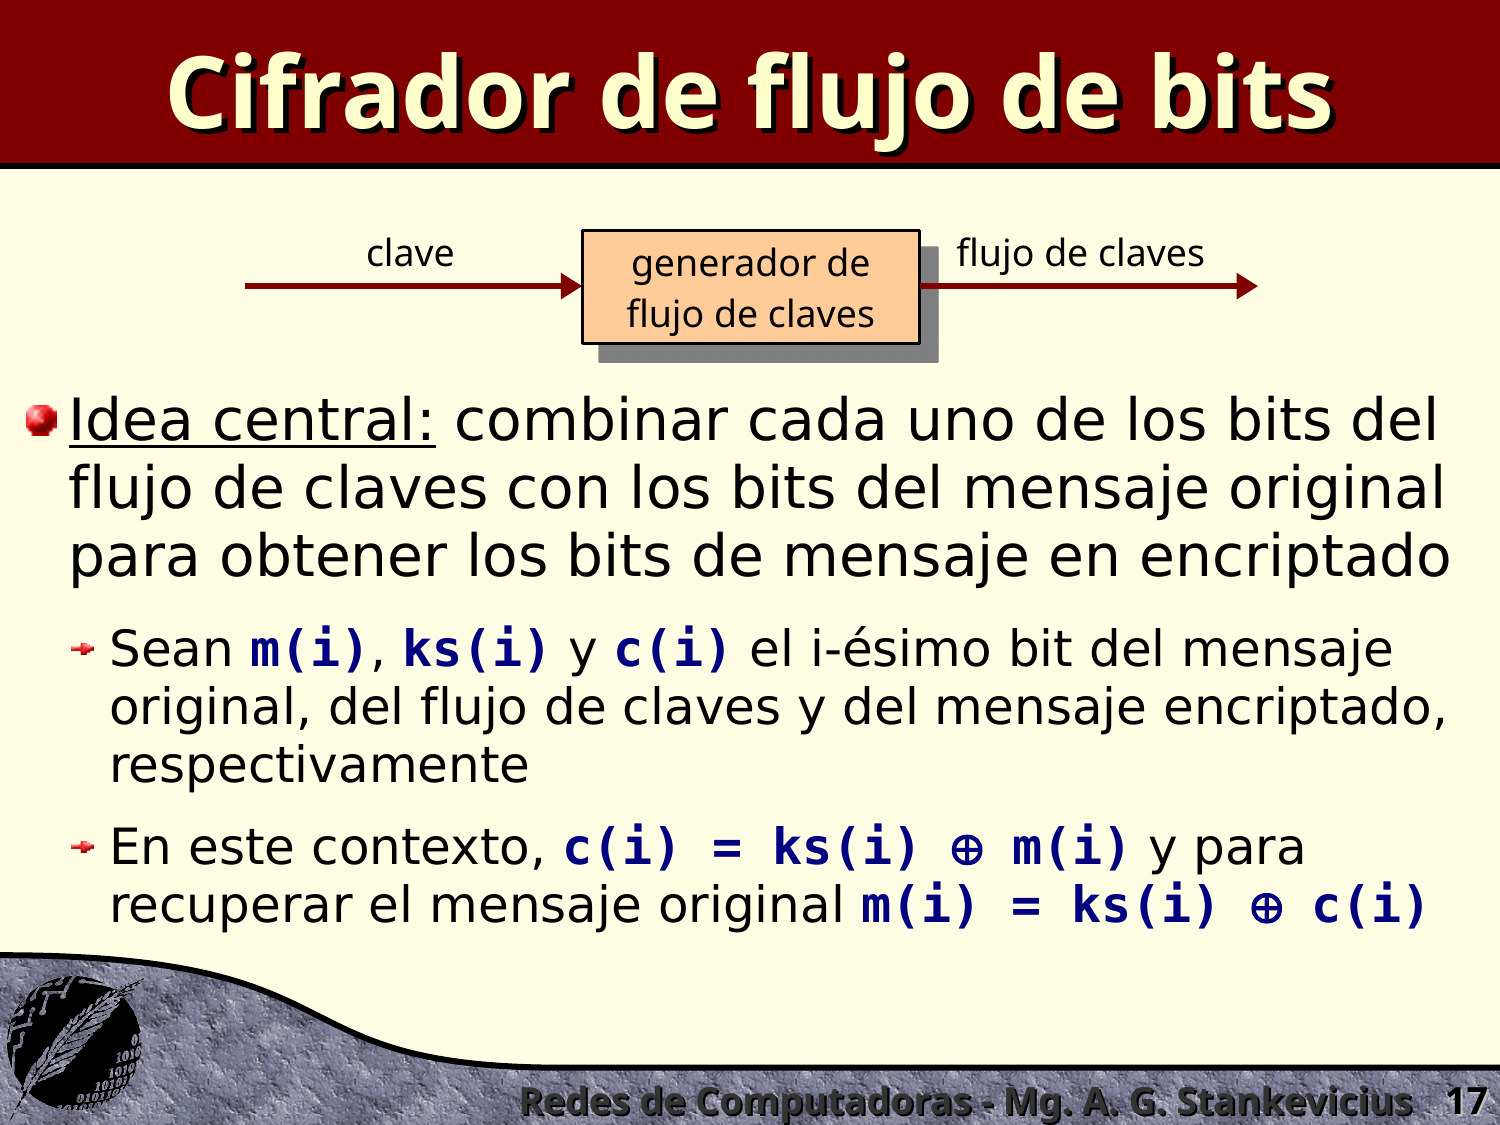

# Cifrador de flujo de bits
Idea central: combinar cada uno de los bits del flujo de claves con los bits del mensaje original para obtener los bits de mensaje en encriptado
Sean m(i), ks(i) y c(i) el i-ésimo bit del mensaje original, del flujo de claves y del mensaje encriptado, respectivamente
En este contexto, c(i) = ks(i) ⊕ m(i) y para recuperar el mensaje original m(i) = ks(i) ⊕ c(i)
clave
flujo de claves
generador de
flujo de claves
17